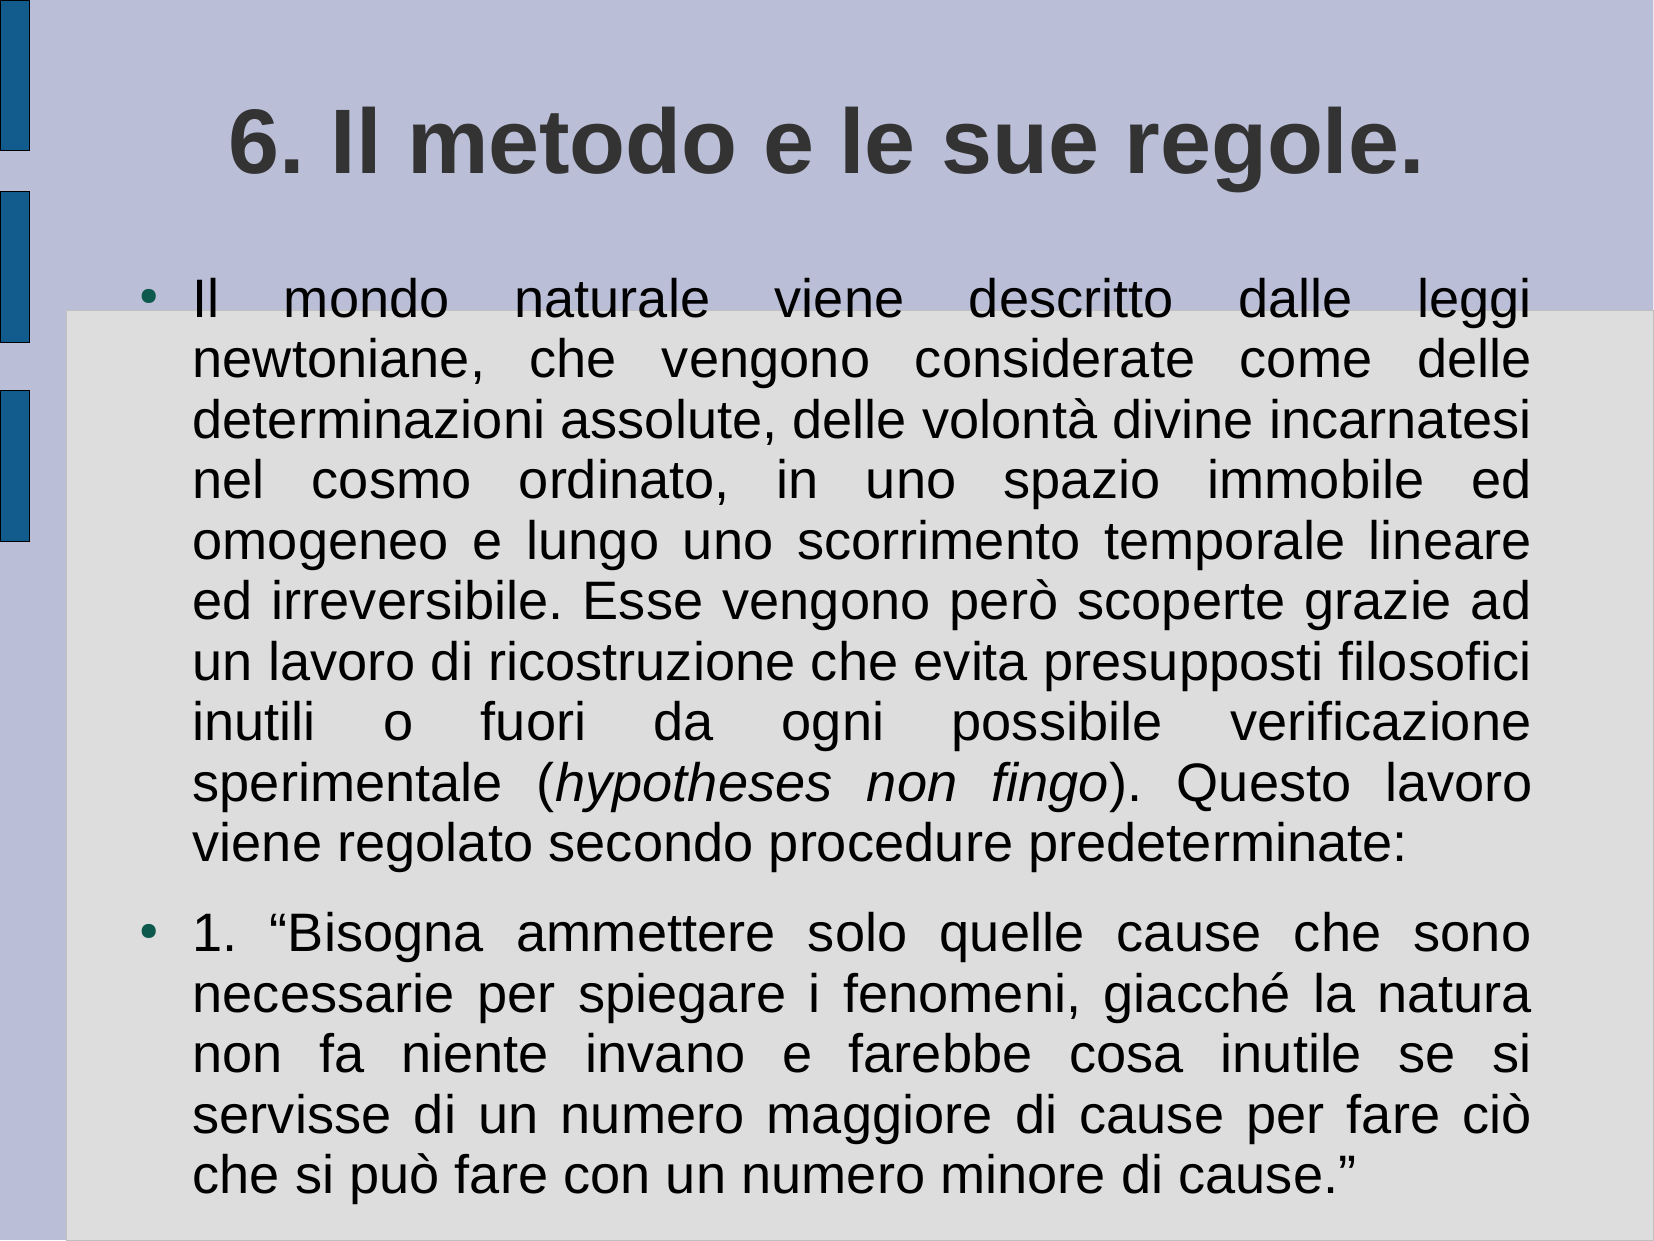

# 6. Il metodo e le sue regole.
Il mondo naturale viene descritto dalle leggi newtoniane, che vengono considerate come delle determinazioni assolute, delle volontà divine incarnatesi nel cosmo ordinato, in uno spazio immobile ed omogeneo e lungo uno scorrimento temporale lineare ed irreversibile. Esse vengono però scoperte grazie ad un lavoro di ricostruzione che evita presupposti filosofici inutili o fuori da ogni possibile verificazione sperimentale (hypotheses non fingo). Questo lavoro viene regolato secondo procedure predeterminate:
1. “Bisogna ammettere solo quelle cause che sono necessarie per spiegare i fenomeni, giacché la natura non fa niente invano e farebbe cosa inutile se si servisse di un numero maggiore di cause per fare ciò che si può fare con un numero minore di cause.”